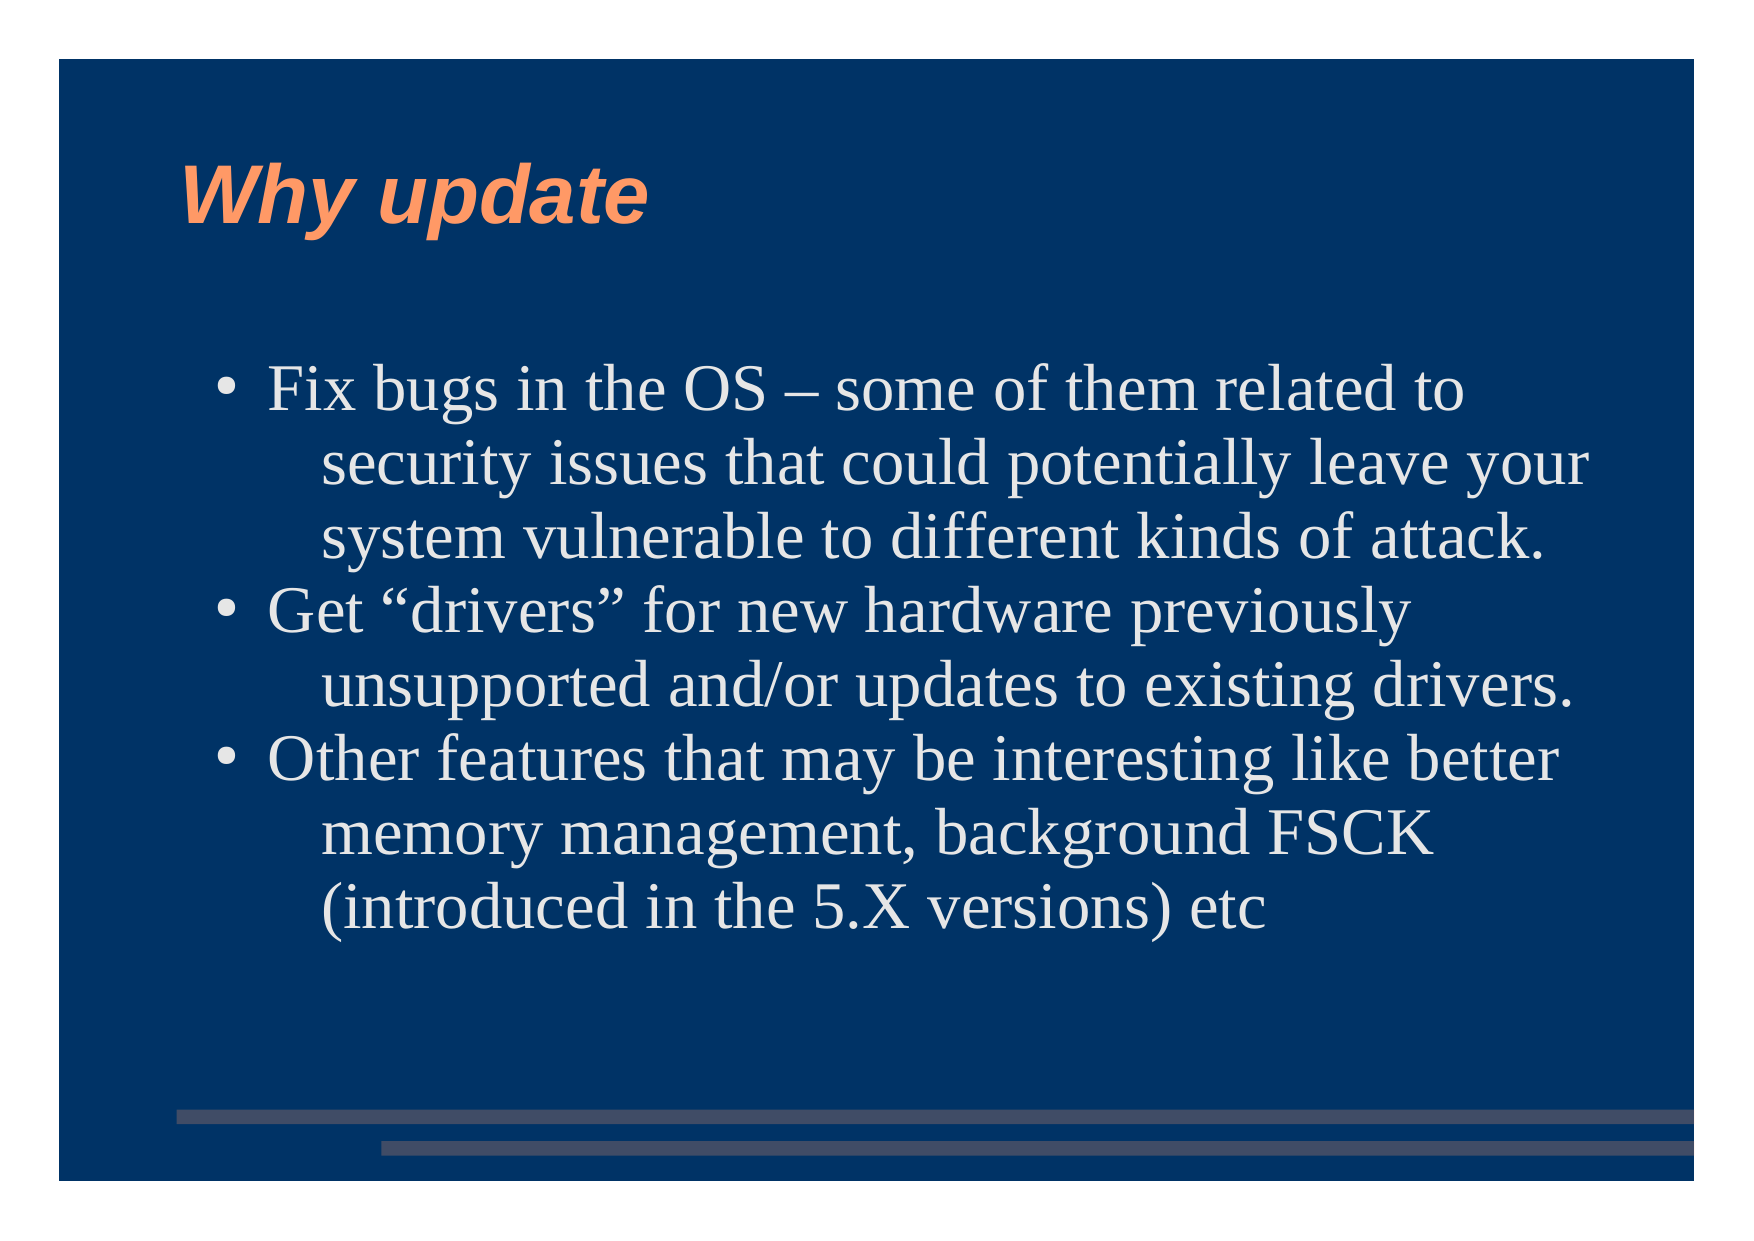

# Why update
Fix bugs in the OS – some of them related to security issues that could potentially leave your system vulnerable to different kinds of attack.
Get “drivers” for new hardware previously unsupported and/or updates to existing drivers.
Other features that may be interesting like better memory management, background FSCK (introduced in the 5.X versions) etc